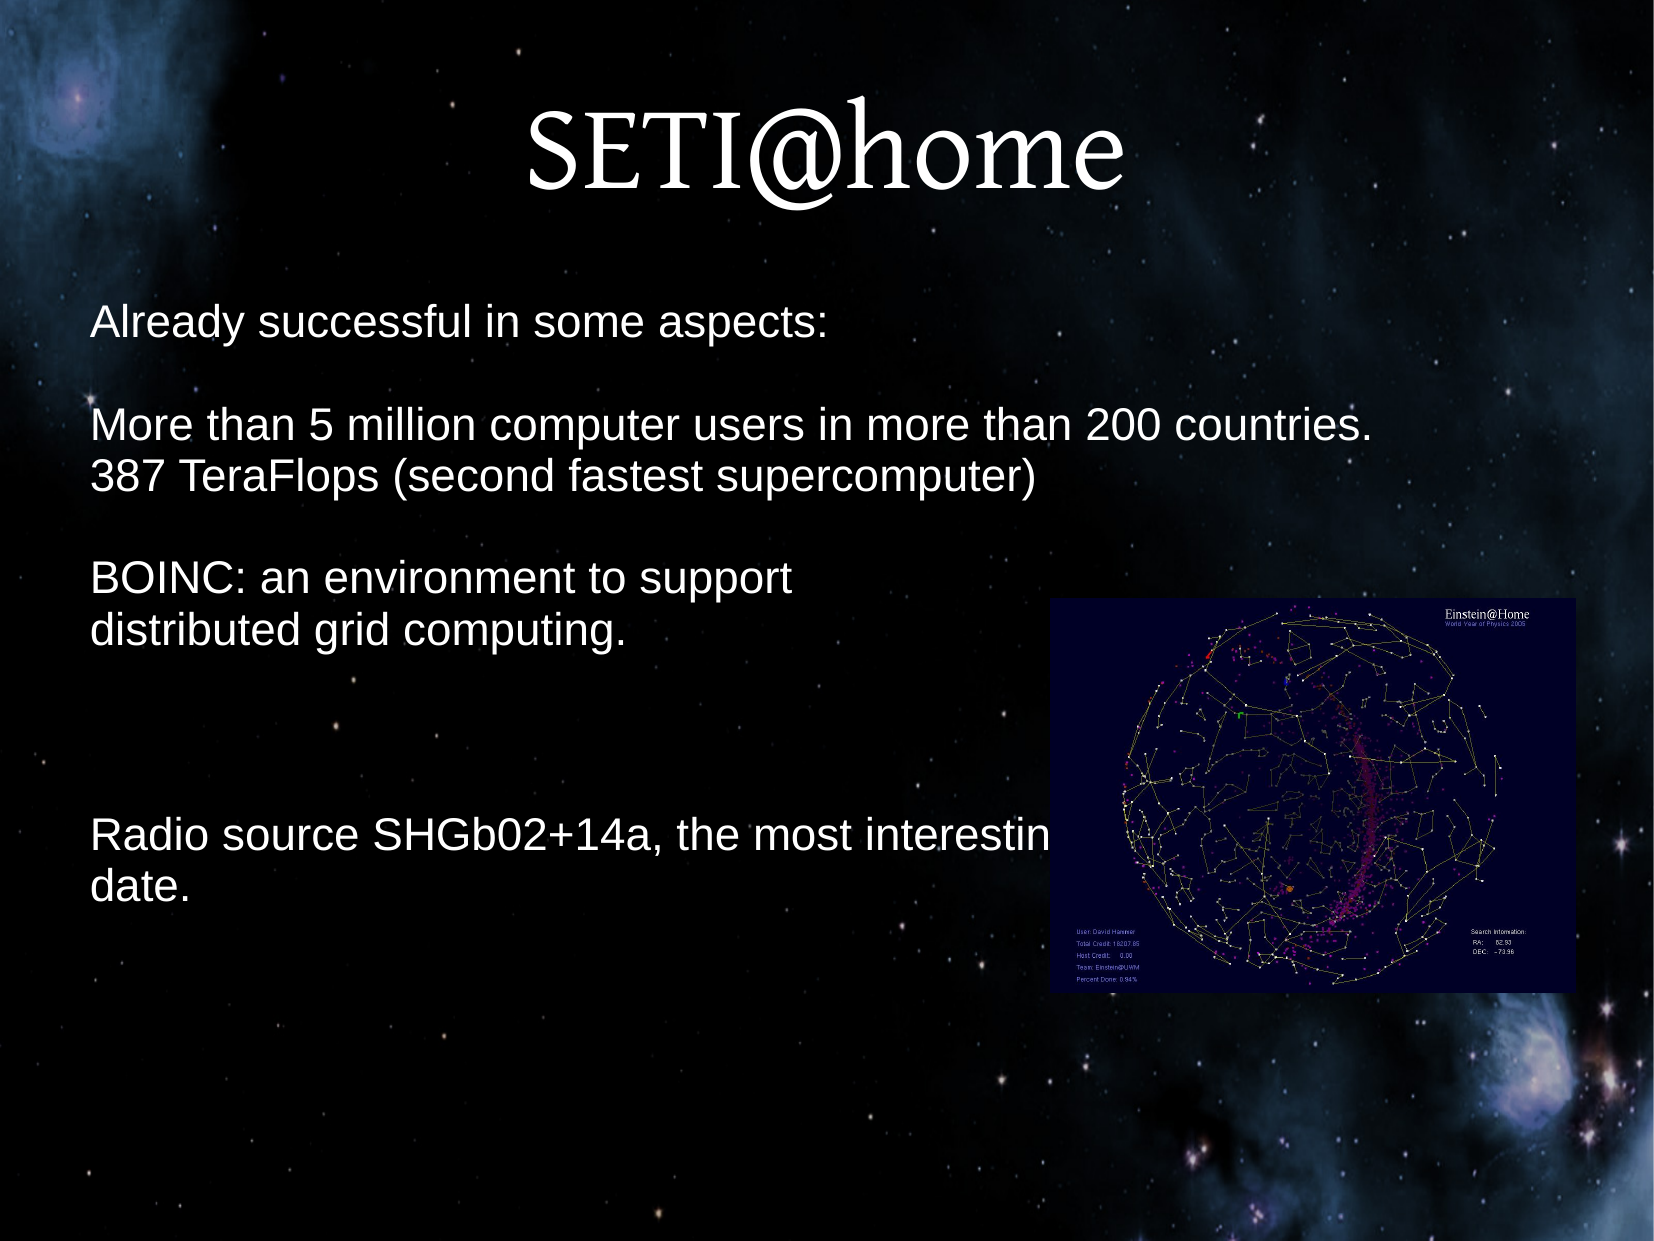

# SETI@home
Already successful in some aspects:
More than 5 million computer users in more than 200 countries.
387 TeraFlops (second fastest supercomputer)
BOINC: an environment to support
distributed grid computing.
Radio source SHGb02+14a, the most interesting signal analyzed to date.